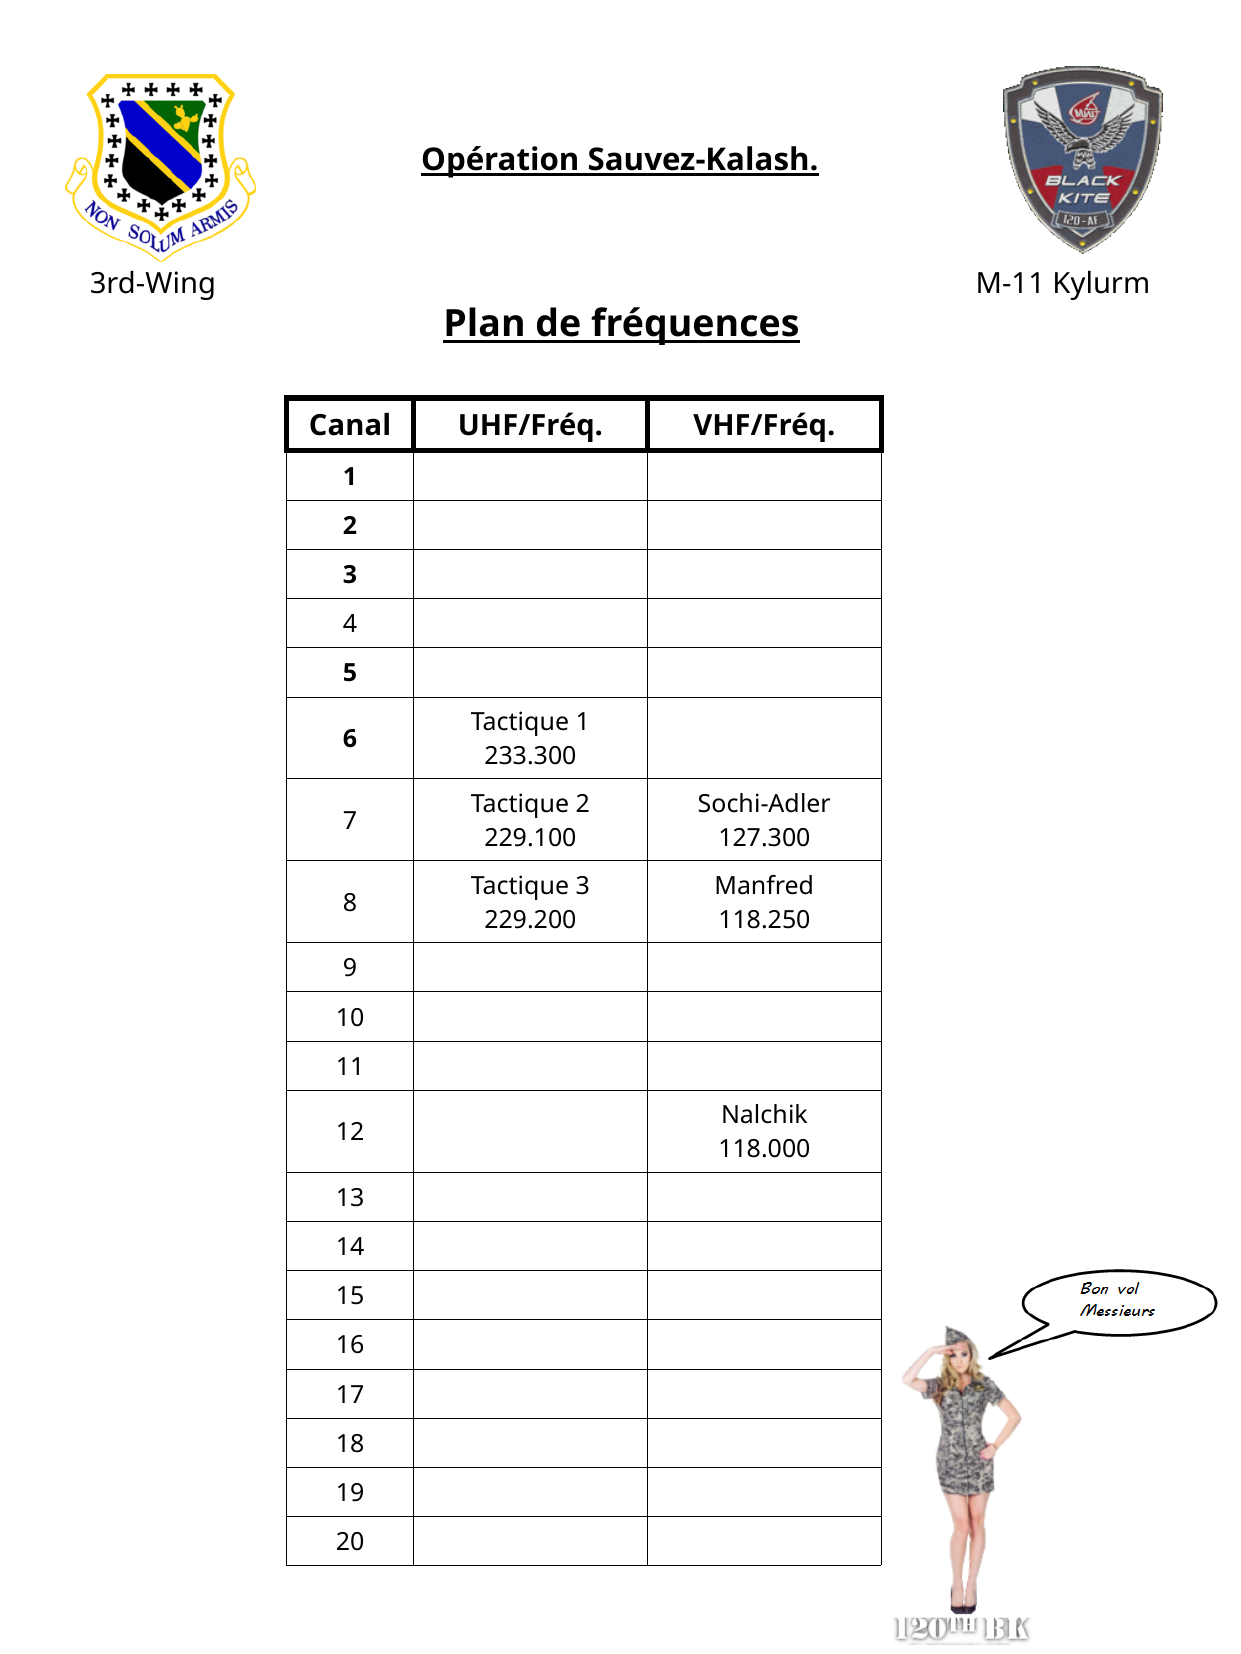

# Opération Sauvez-Kalash. 3rd-Wing											M-11 Kylurm
Plan de fréquences
| Canal | UHF/Fréq. | VHF/Fréq. |
| --- | --- | --- |
| 1 | | |
| 2 | | |
| 3 | | |
| 4 | | |
| 5 | | |
| 6 | Tactique 1 233.300 | |
| 7 | Tactique 2 229.100 | Sochi-Adler 127.300 |
| 8 | Tactique 3 229.200 | Manfred 118.250 |
| 9 | | |
| 10 | | |
| 11 | | |
| 12 | | Nalchik 118.000 |
| 13 | | |
| 14 | | |
| 15 | | |
| 16 | | |
| 17 | | |
| 18 | | |
| 19 | | |
| 20 | | |